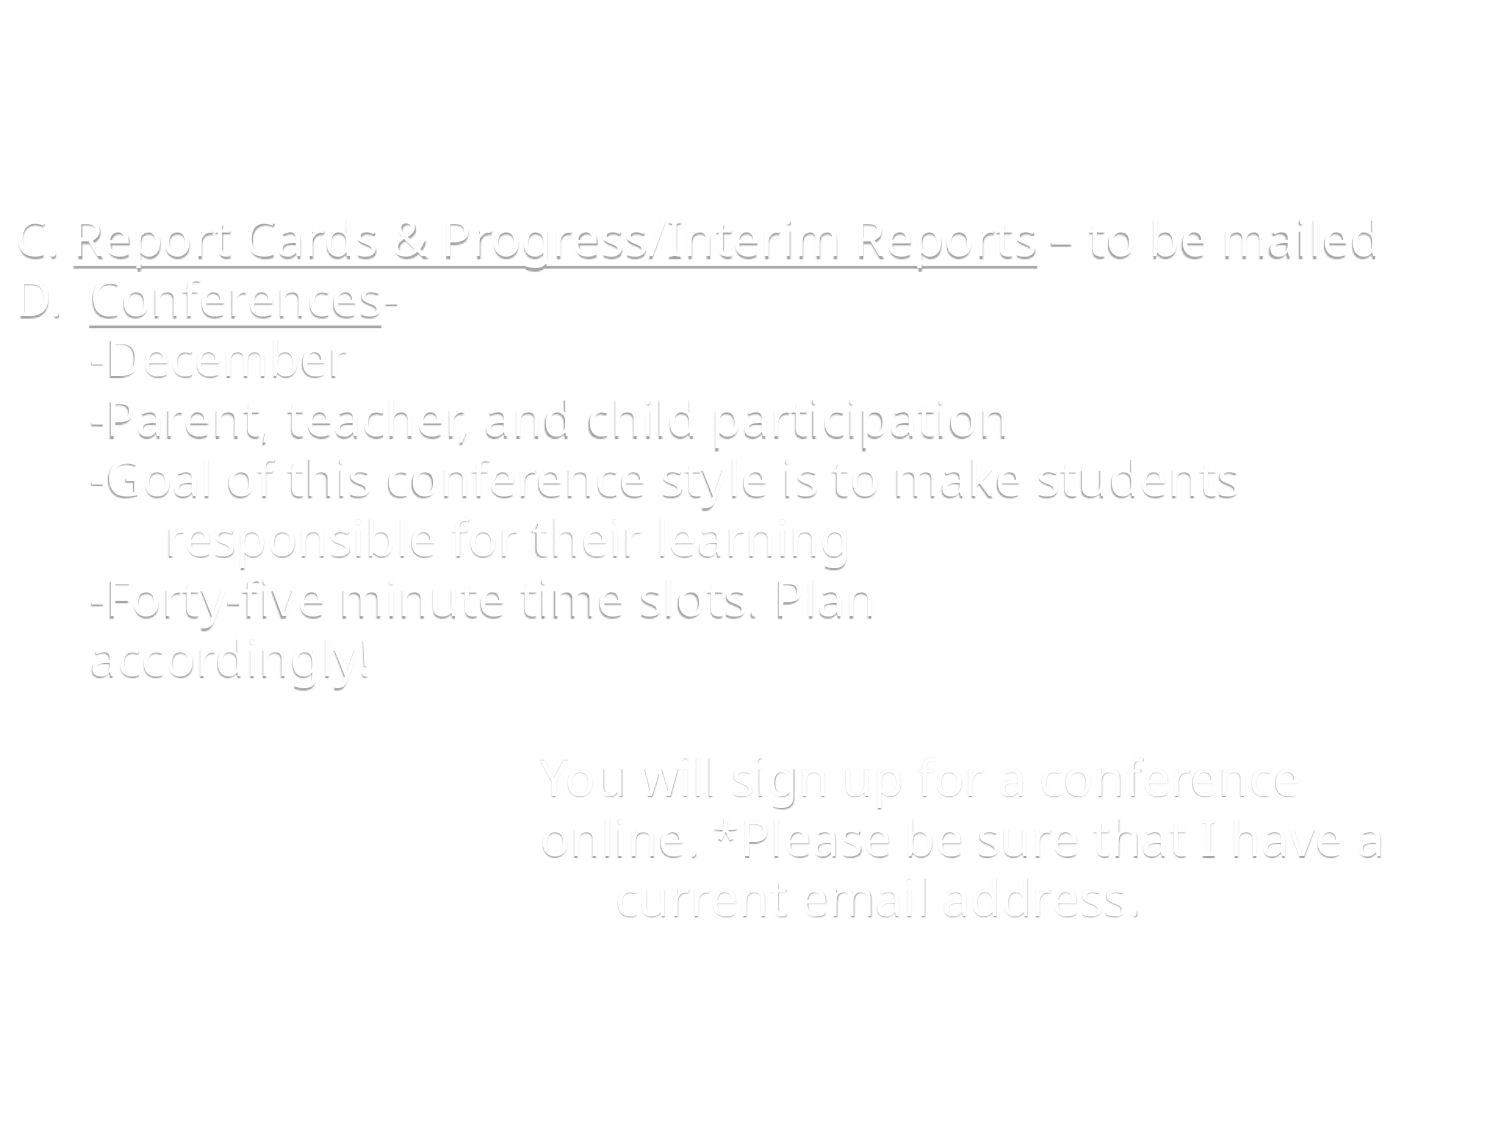

C. Report Cards & Progress/Interim Reports – to be mailed
Conferences-
	-December
	-Parent, teacher, and child participation
	-Goal of this conference style is to make students
		responsible for their learning
	-Forty-five minute time slots. Plan 									accordingly!
							You will sign up for a conference 									online. *Please be sure that I have a 									current email address.